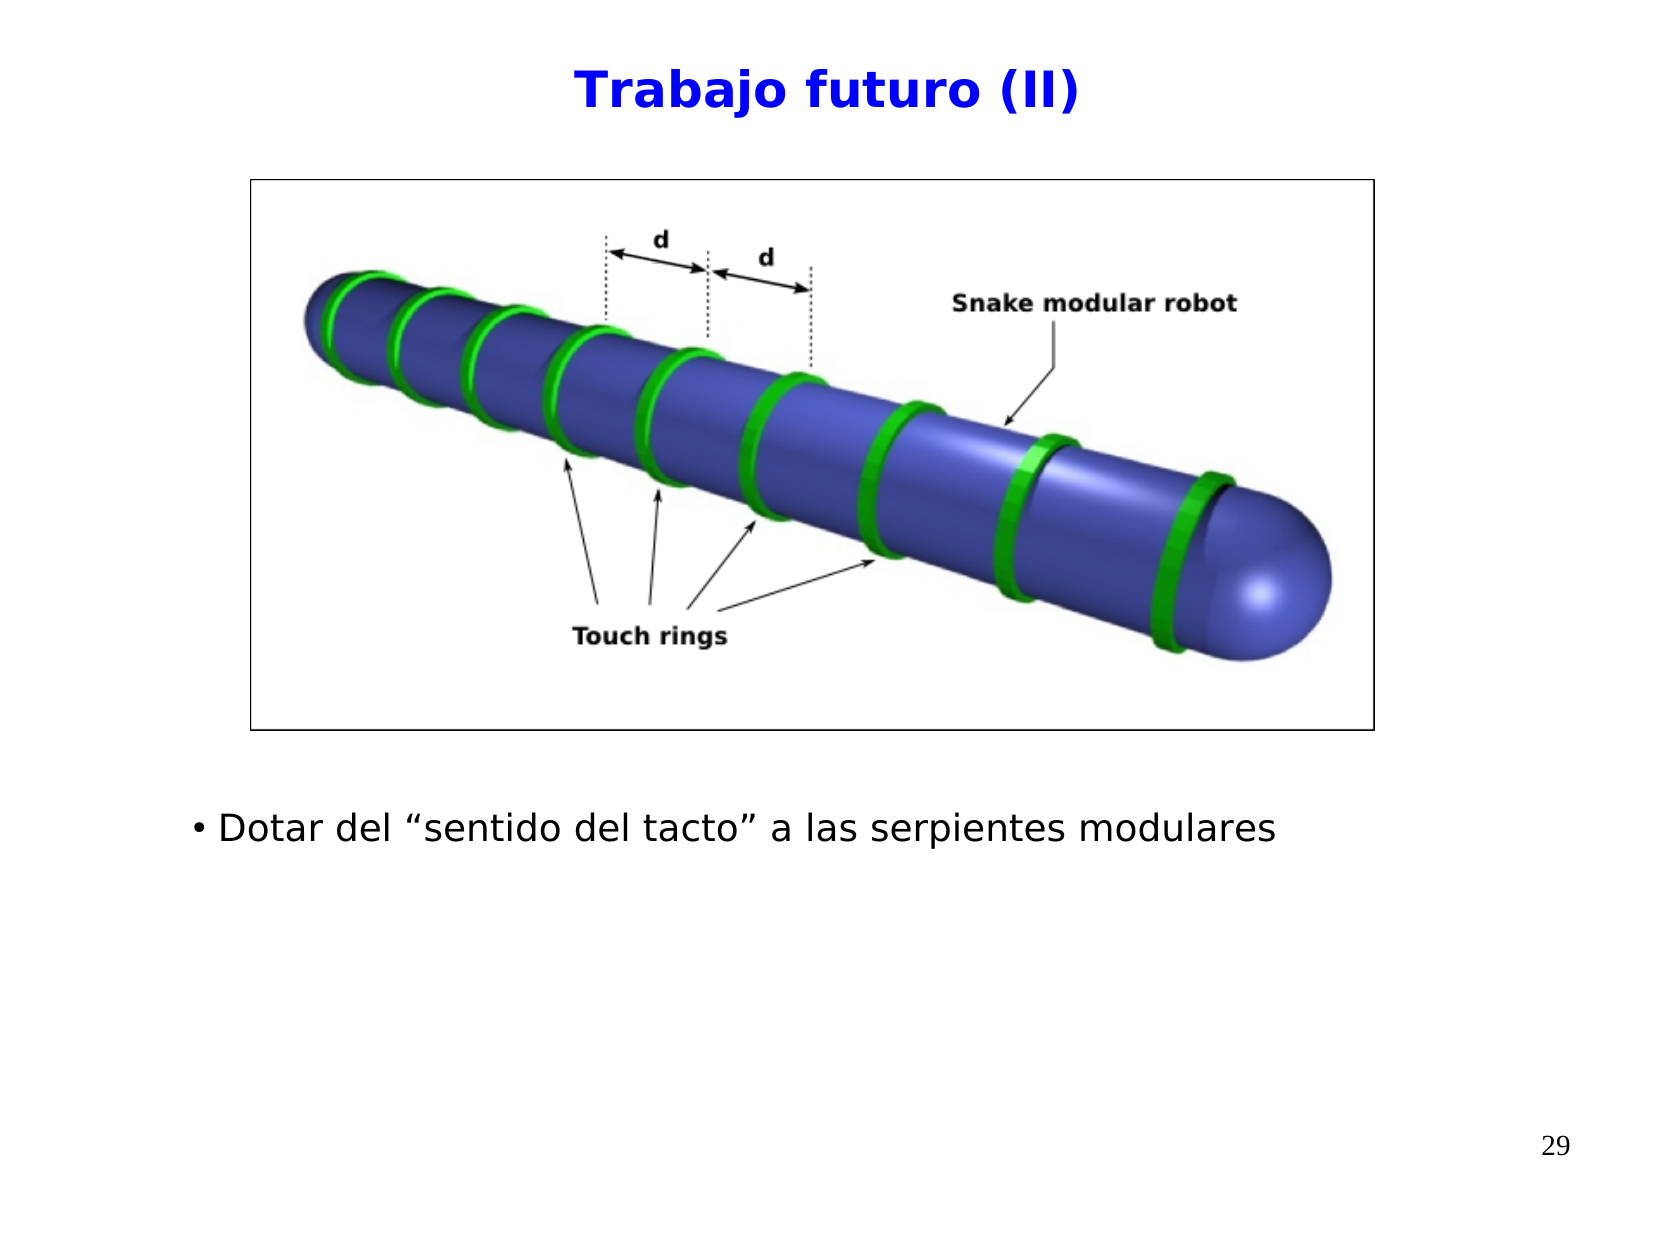

Trabajo futuro (II)
 Dotar del “sentido del tacto” a las serpientes modulares
29